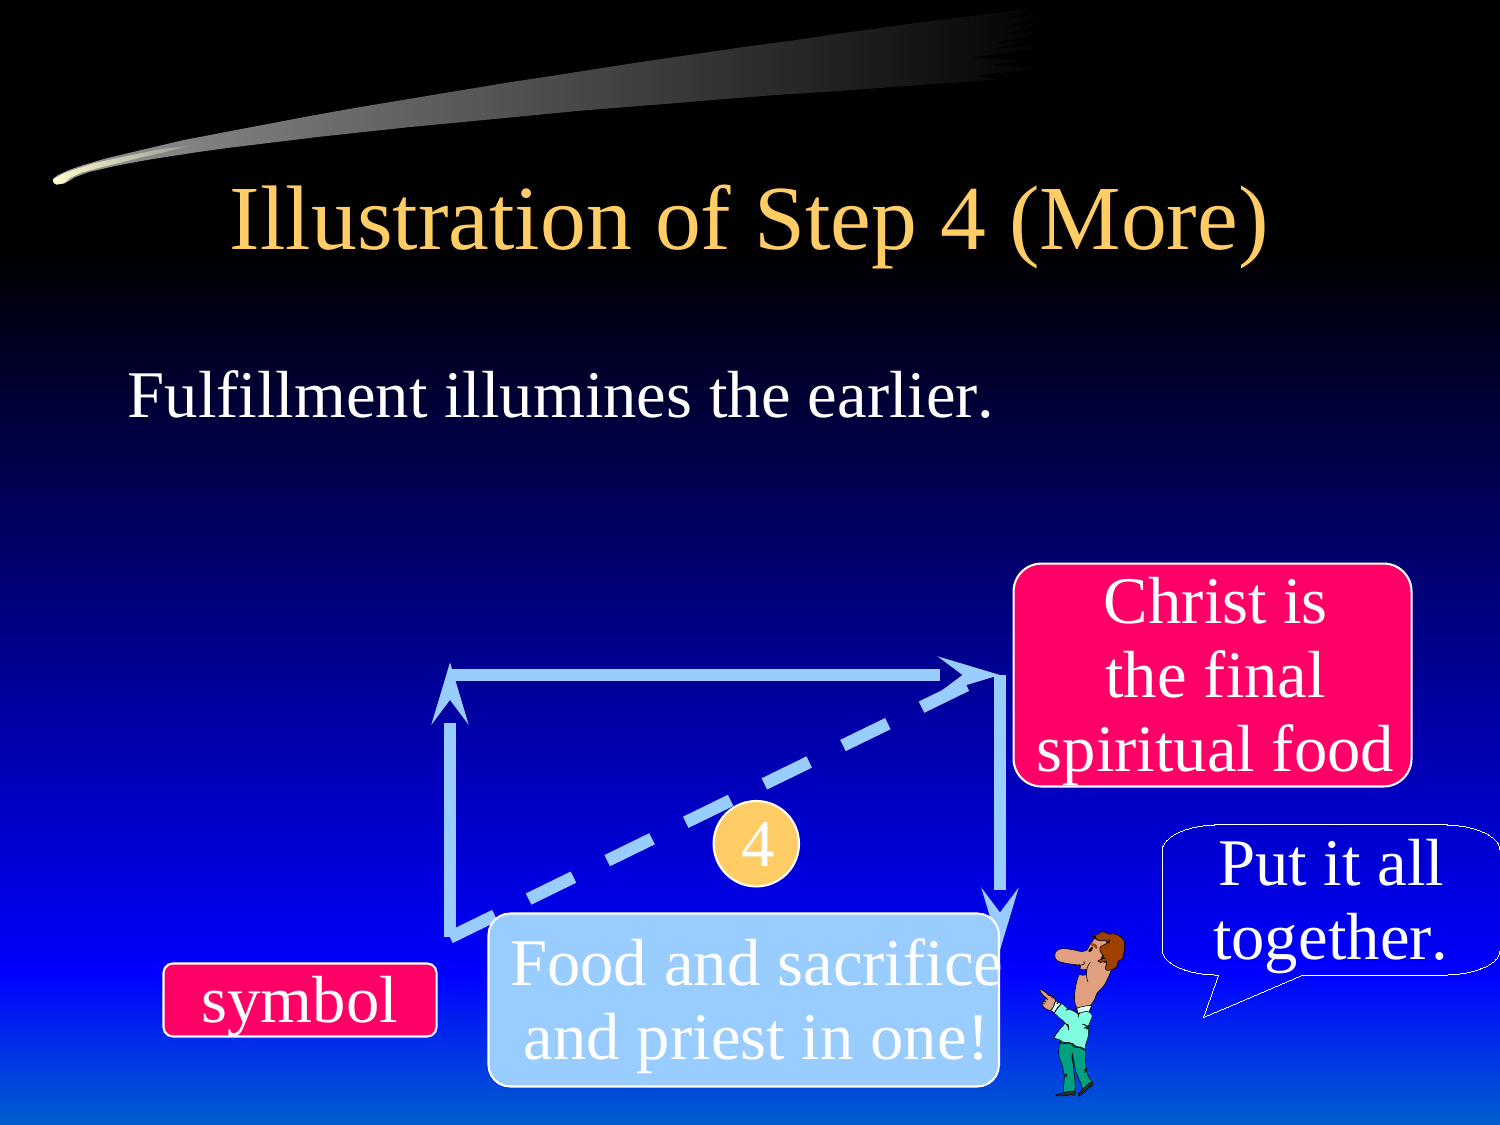

# Illustration of Step 4 (More)
Fulfillment illumines the earlier.
Christ is
the final
spiritual food
4
Put it all
together.
Food and sacrifice
and priest in one!
symbol